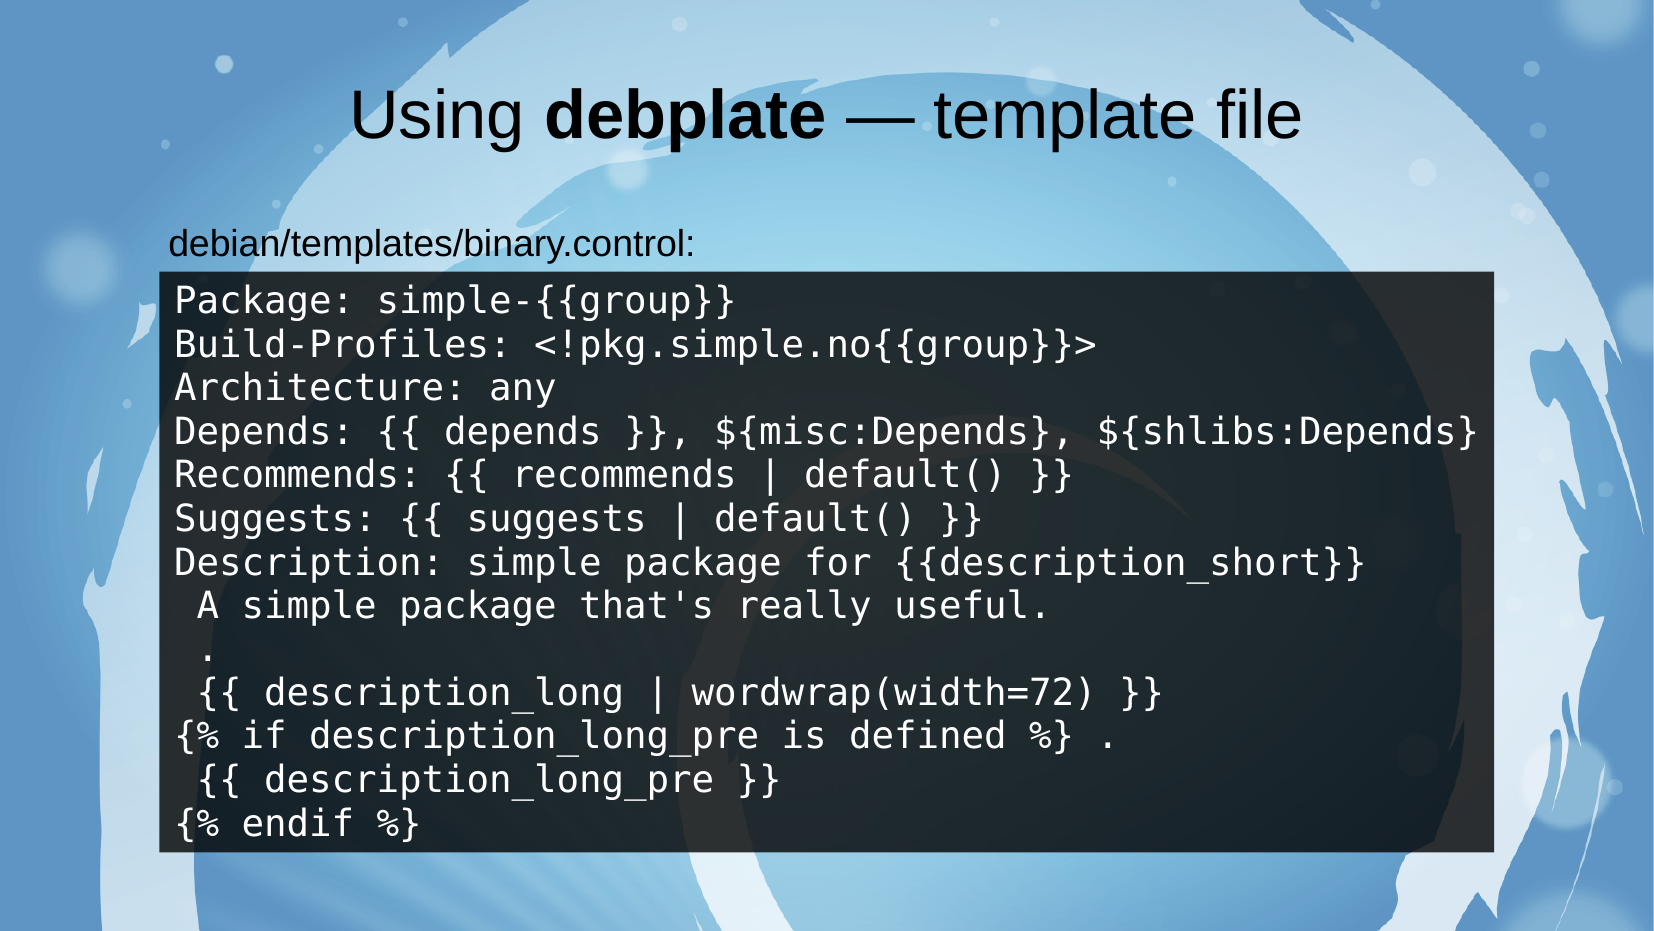

# Using debplate — template file
debian/templates/binary.control:
Package: simple-{{group}}
Build-Profiles: <!pkg.simple.no{{group}}>
Architecture: any
Depends: {{ depends }}, ${misc:Depends}, ${shlibs:Depends}
Recommends: {{ recommends | default() }}
Suggests: {{ suggests | default() }}
Description: simple package for {{description_short}}
 A simple package that's really useful.
 .
 {{ description_long | wordwrap(width=72) }}
{% if description_long_pre is defined %} .
 {{ description_long_pre }}
{% endif %}